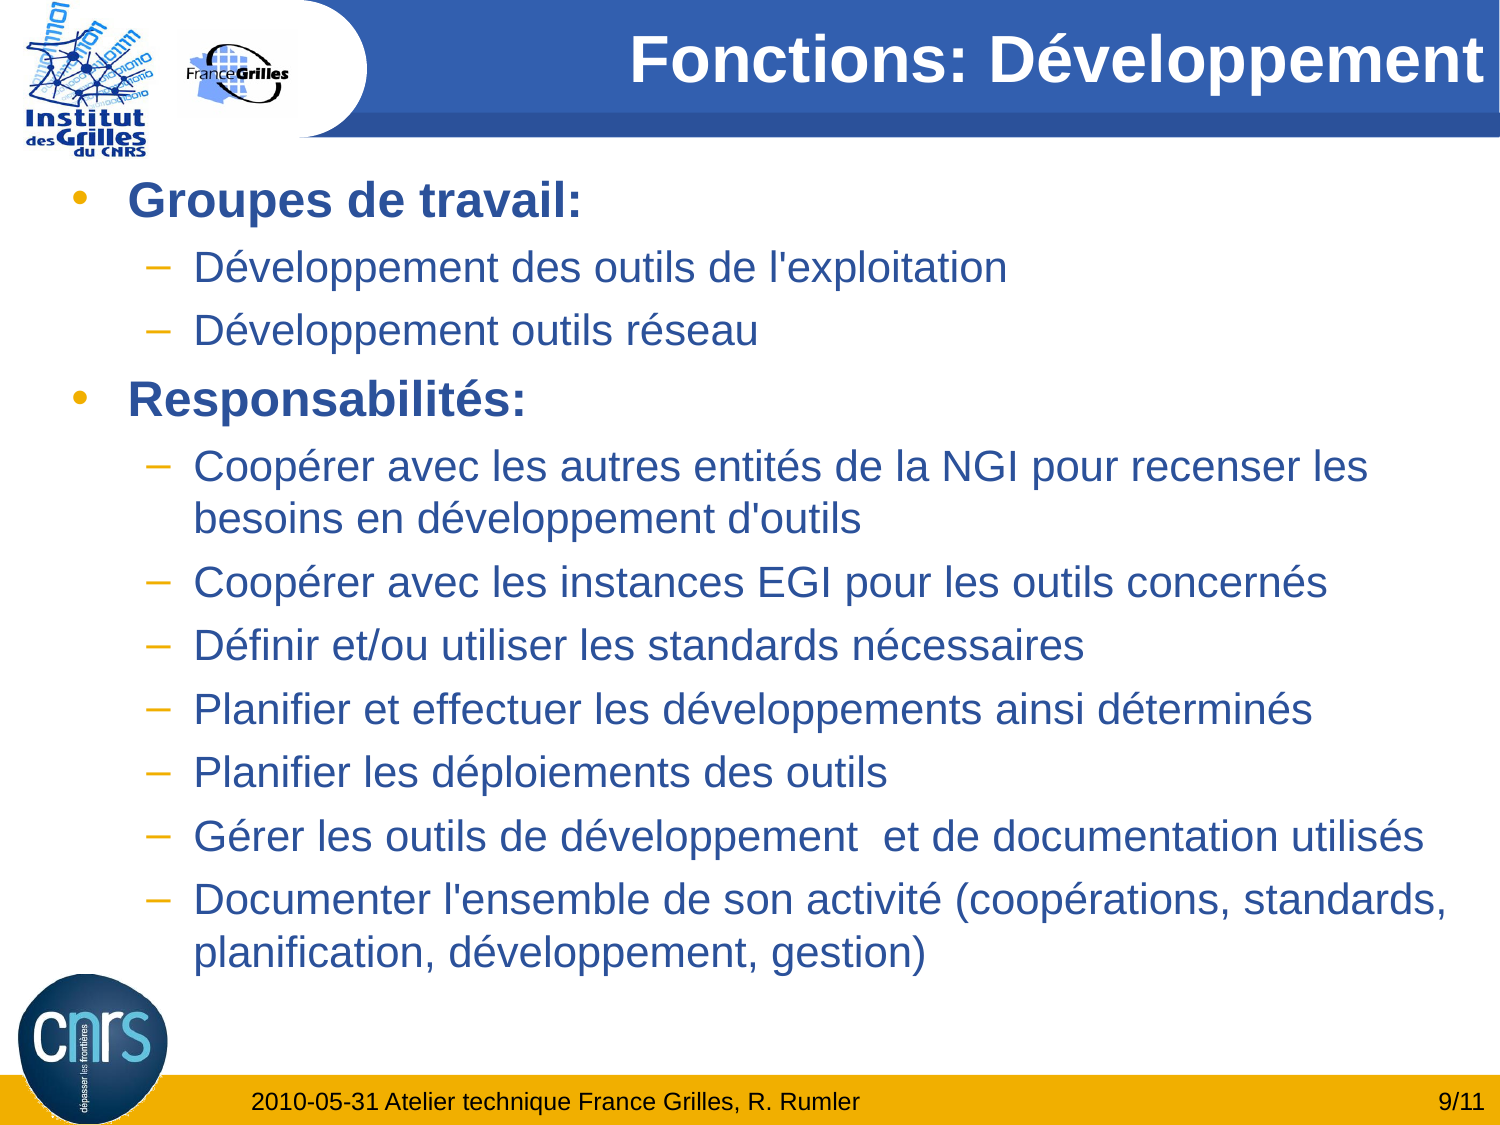

# Fonctions: Développement
Groupes de travail:
Développement des outils de l'exploitation
Développement outils réseau
Responsabilités:
Coopérer avec les autres entités de la NGI pour recenser les besoins en développement d'outils
Coopérer avec les instances EGI pour les outils concernés
Définir et/ou utiliser les standards nécessaires
Planifier et effectuer les développements ainsi déterminés
Planifier les déploiements des outils
Gérer les outils de développement et de documentation utilisés
Documenter l'ensemble de son activité (coopérations, standards, planification, développement, gestion)
2010-05-31 Atelier technique France Grilles, R. Rumler